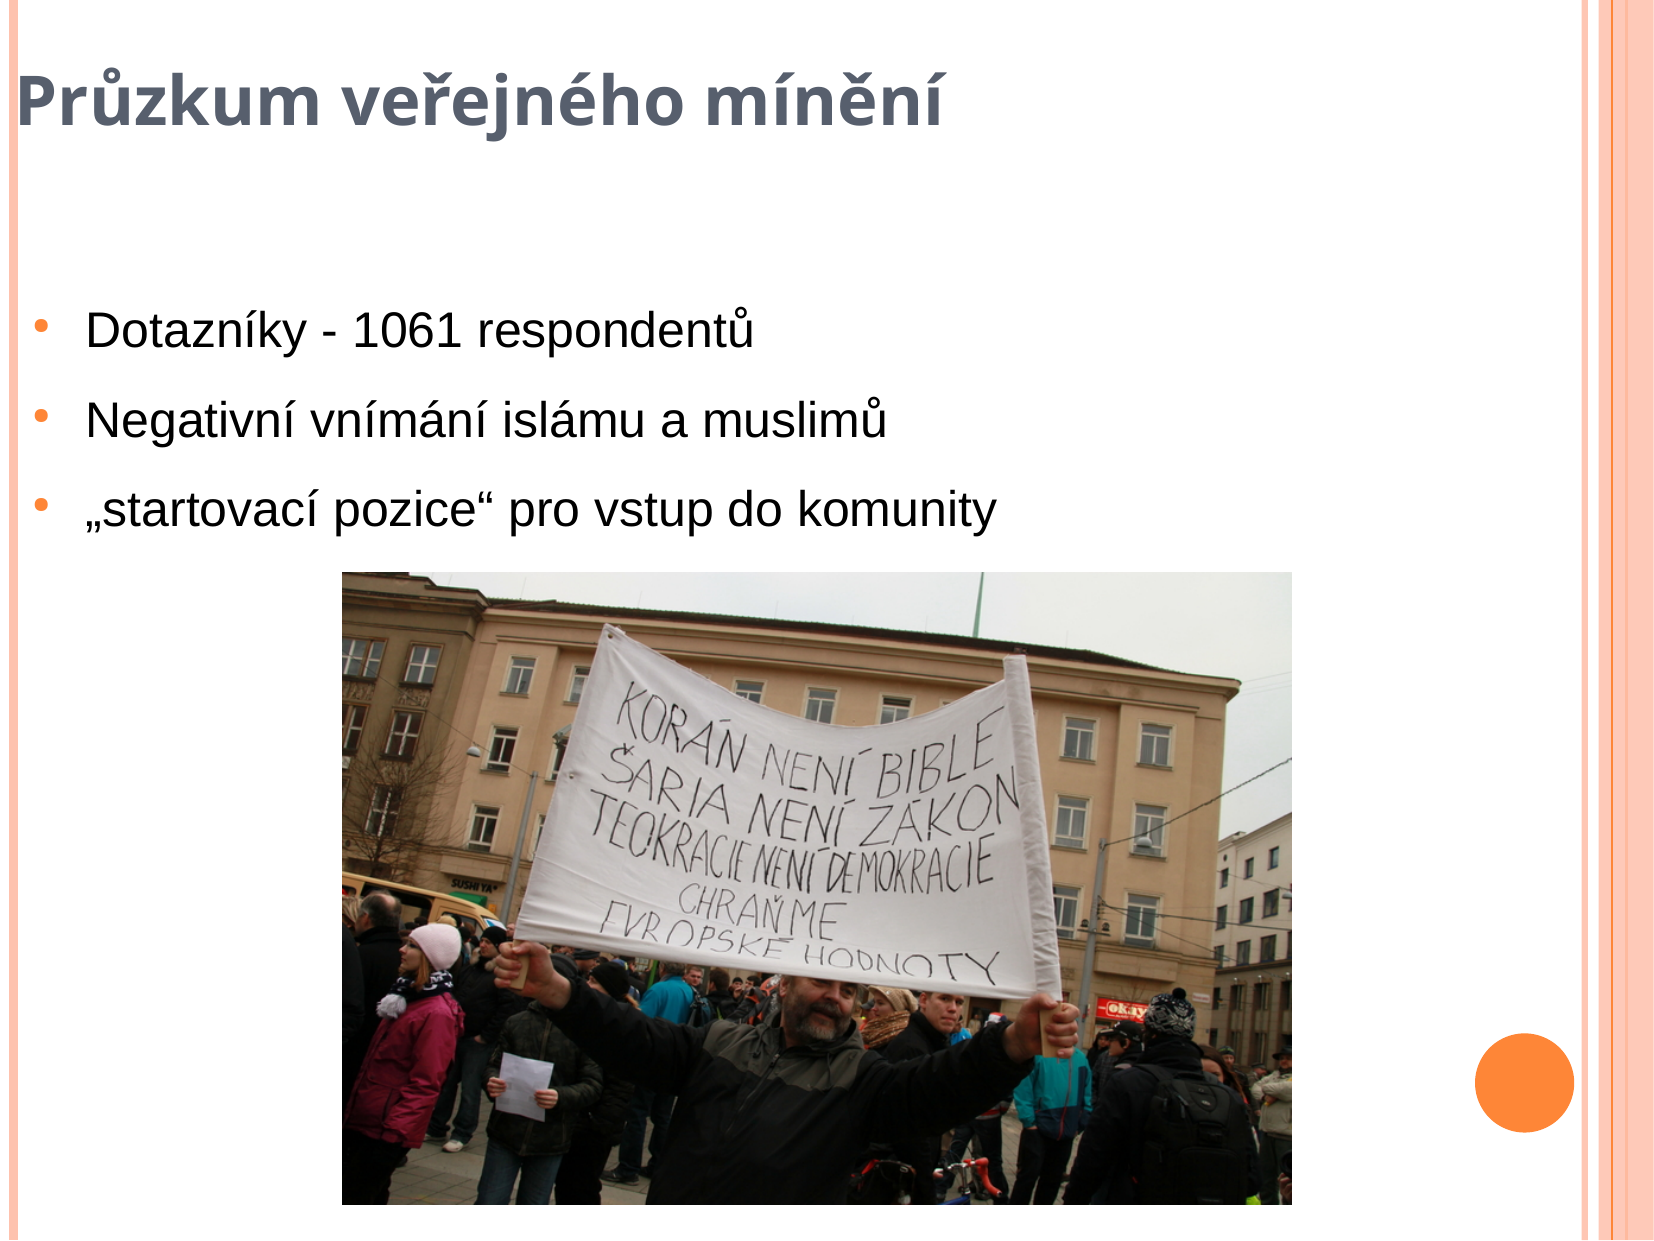

# Průzkum veřejného mínění
Dotazníky - 1061 respondentů
Negativní vnímání islámu a muslimů
„startovací pozice“ pro vstup do komunity